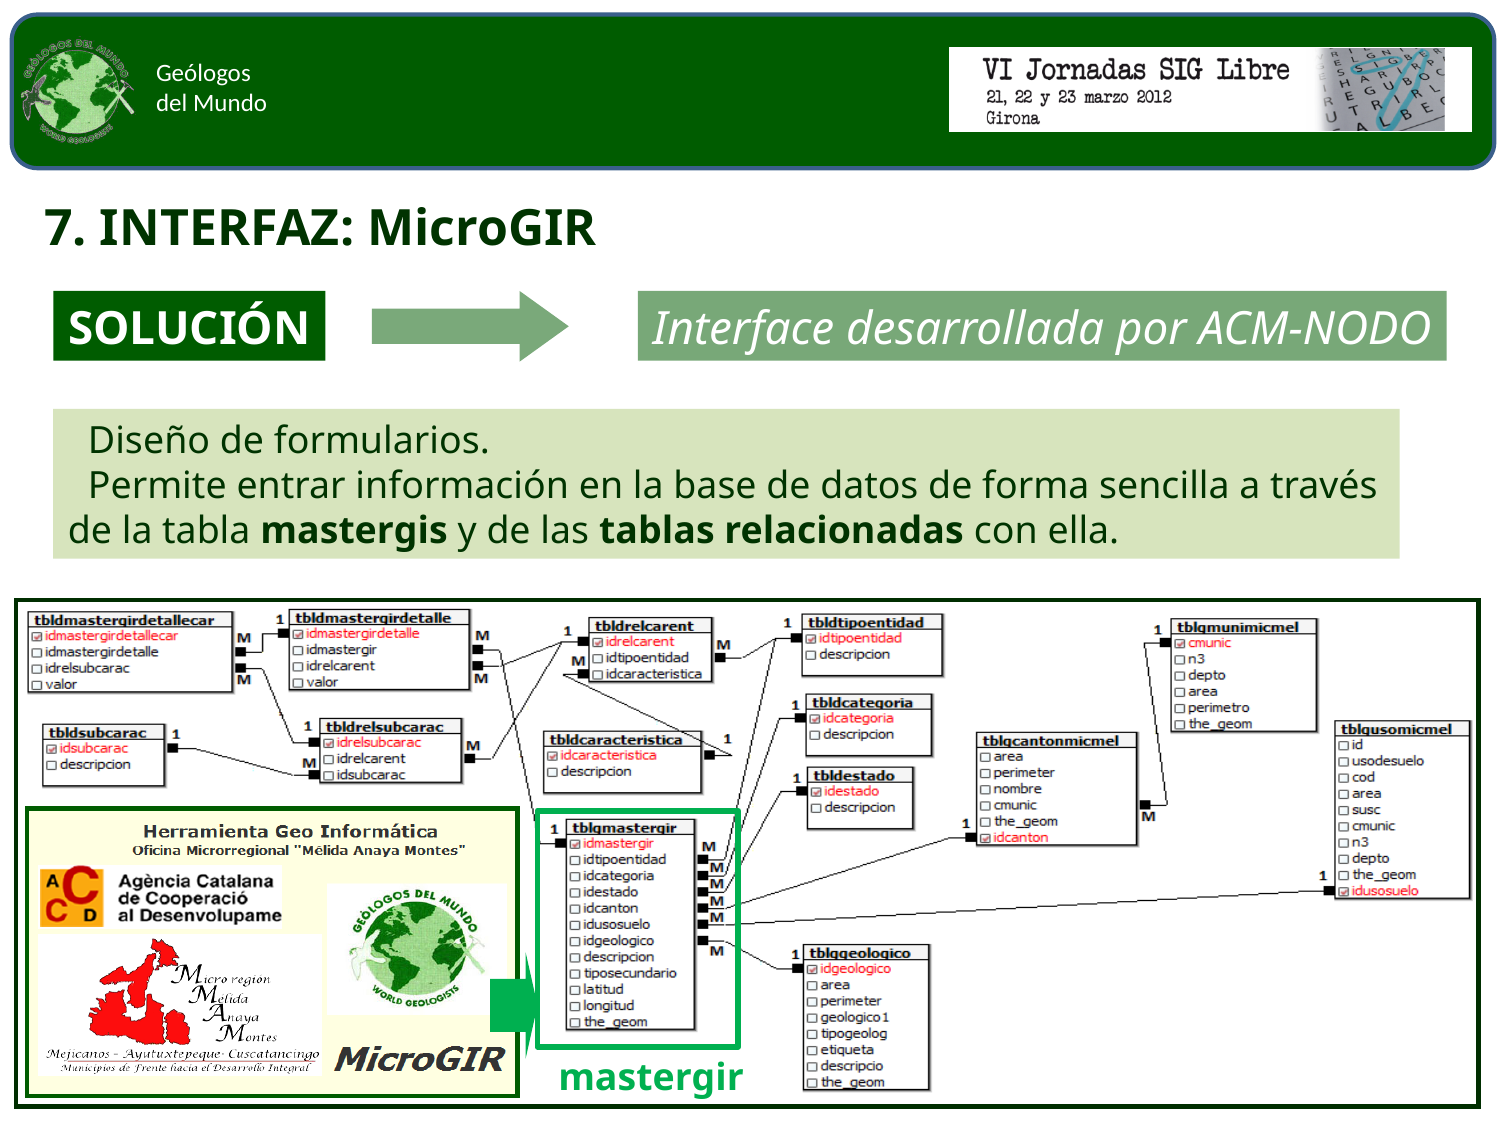

Geólogos
del Mundo
7. INTERFAZ: MicroGIR
SOLUCIÓN
Interface desarrollada por ACM-NODO
 Diseño de formularios.
 Permite entrar información en la base de datos de forma sencilla a través de la tabla mastergis y de las tablas relacionadas con ella.
mastergir